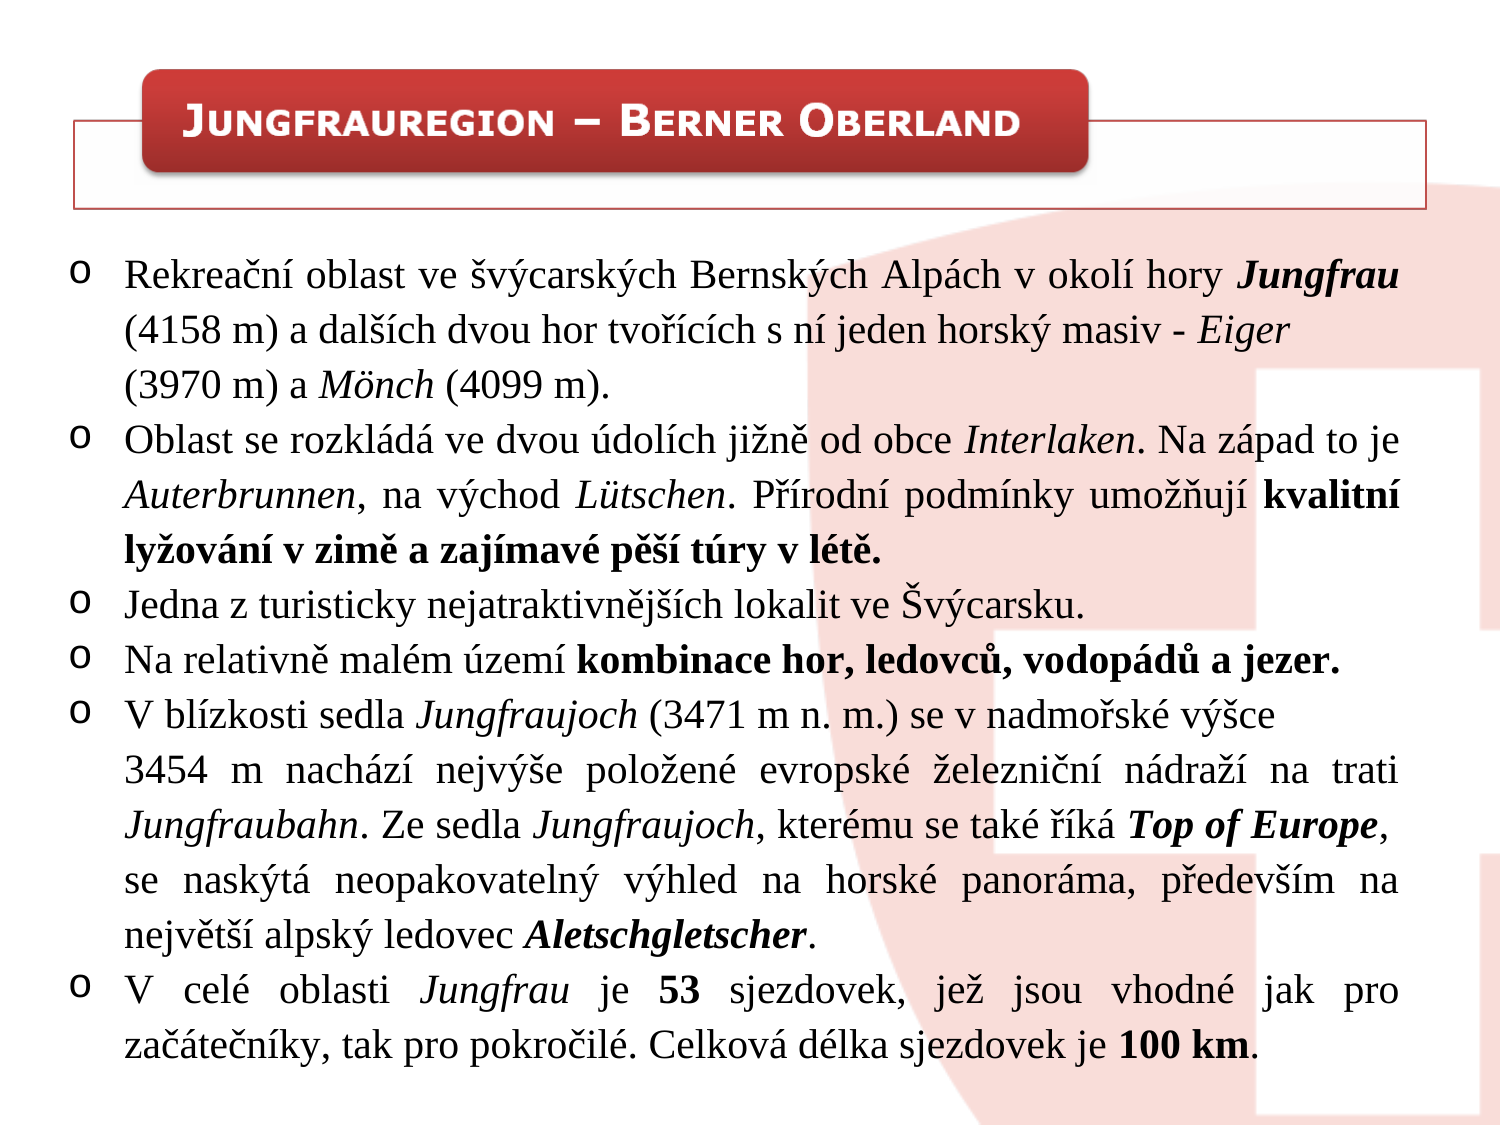

Rekreační oblast ve švýcarských Bernských Alpách v okolí hory Jungfrau (4158 m) a dalších dvou hor tvořících s ní jeden horský masiv - Eiger
	(3970 m) a Mönch (4099 m).
Oblast se rozkládá ve dvou údolích jižně od obce Interlaken. Na západ to je Auterbrunnen, na východ Lütschen. Přírodní podmínky umožňují kvalitní lyžování v zimě a zajímavé pěší túry v létě.
Jedna z turisticky nejatraktivnějších lokalit ve Švýcarsku.
Na relativně malém území kombinace hor, ledovců, vodopádů a jezer.
V blízkosti sedla Jungfraujoch (3471 m n. m.) se v nadmořské výšce
	3454 m nachází nejvýše položené evropské železniční nádraží na trati Jungfraubahn. Ze sedla Jungfraujoch, kterému se také říká Top of Europe, se naskýtá neopakovatelný výhled na horské panoráma, především na největší alpský ledovec Aletschgletscher.
V celé oblasti Jungfrau je 53 sjezdovek, jež jsou vhodné jak pro začátečníky, tak pro pokročilé. Celková délka sjezdovek je 100 km.